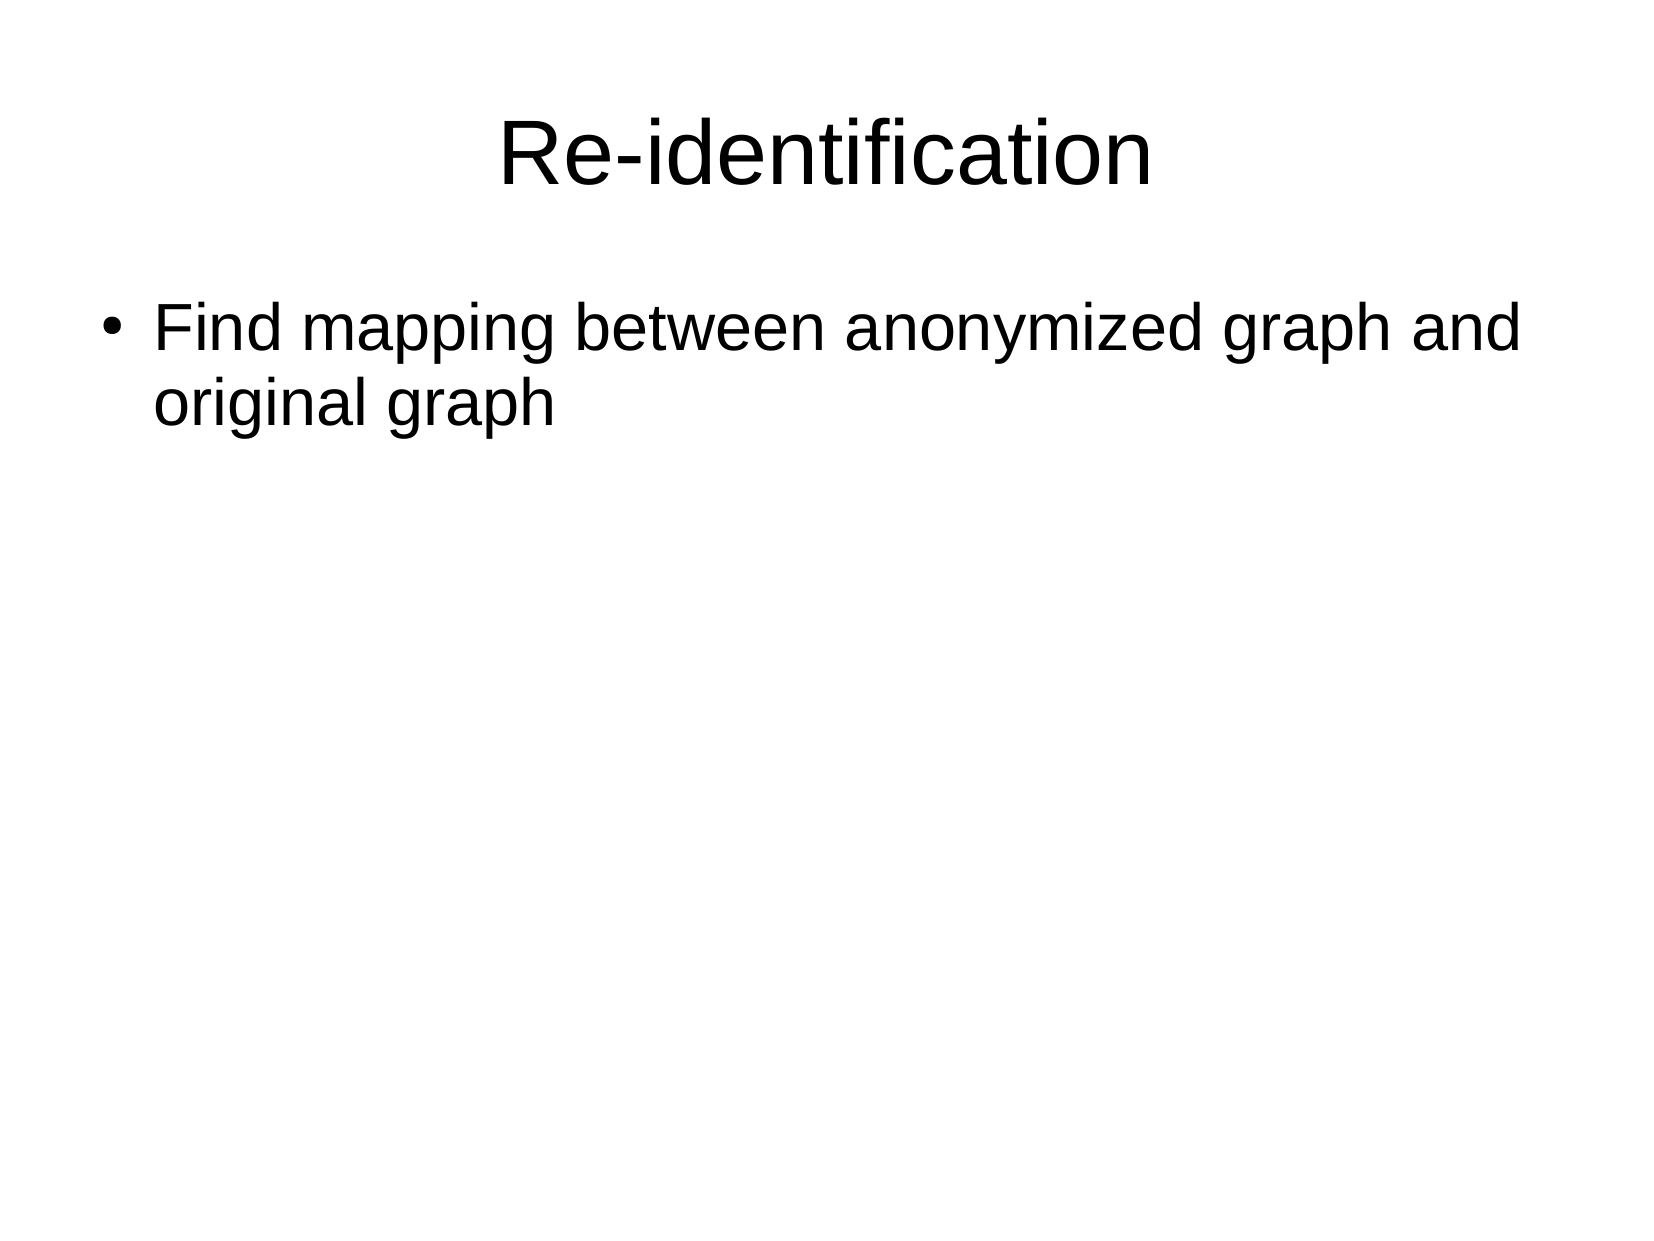

# Re-identification
Find mapping between anonymized graph and original graph